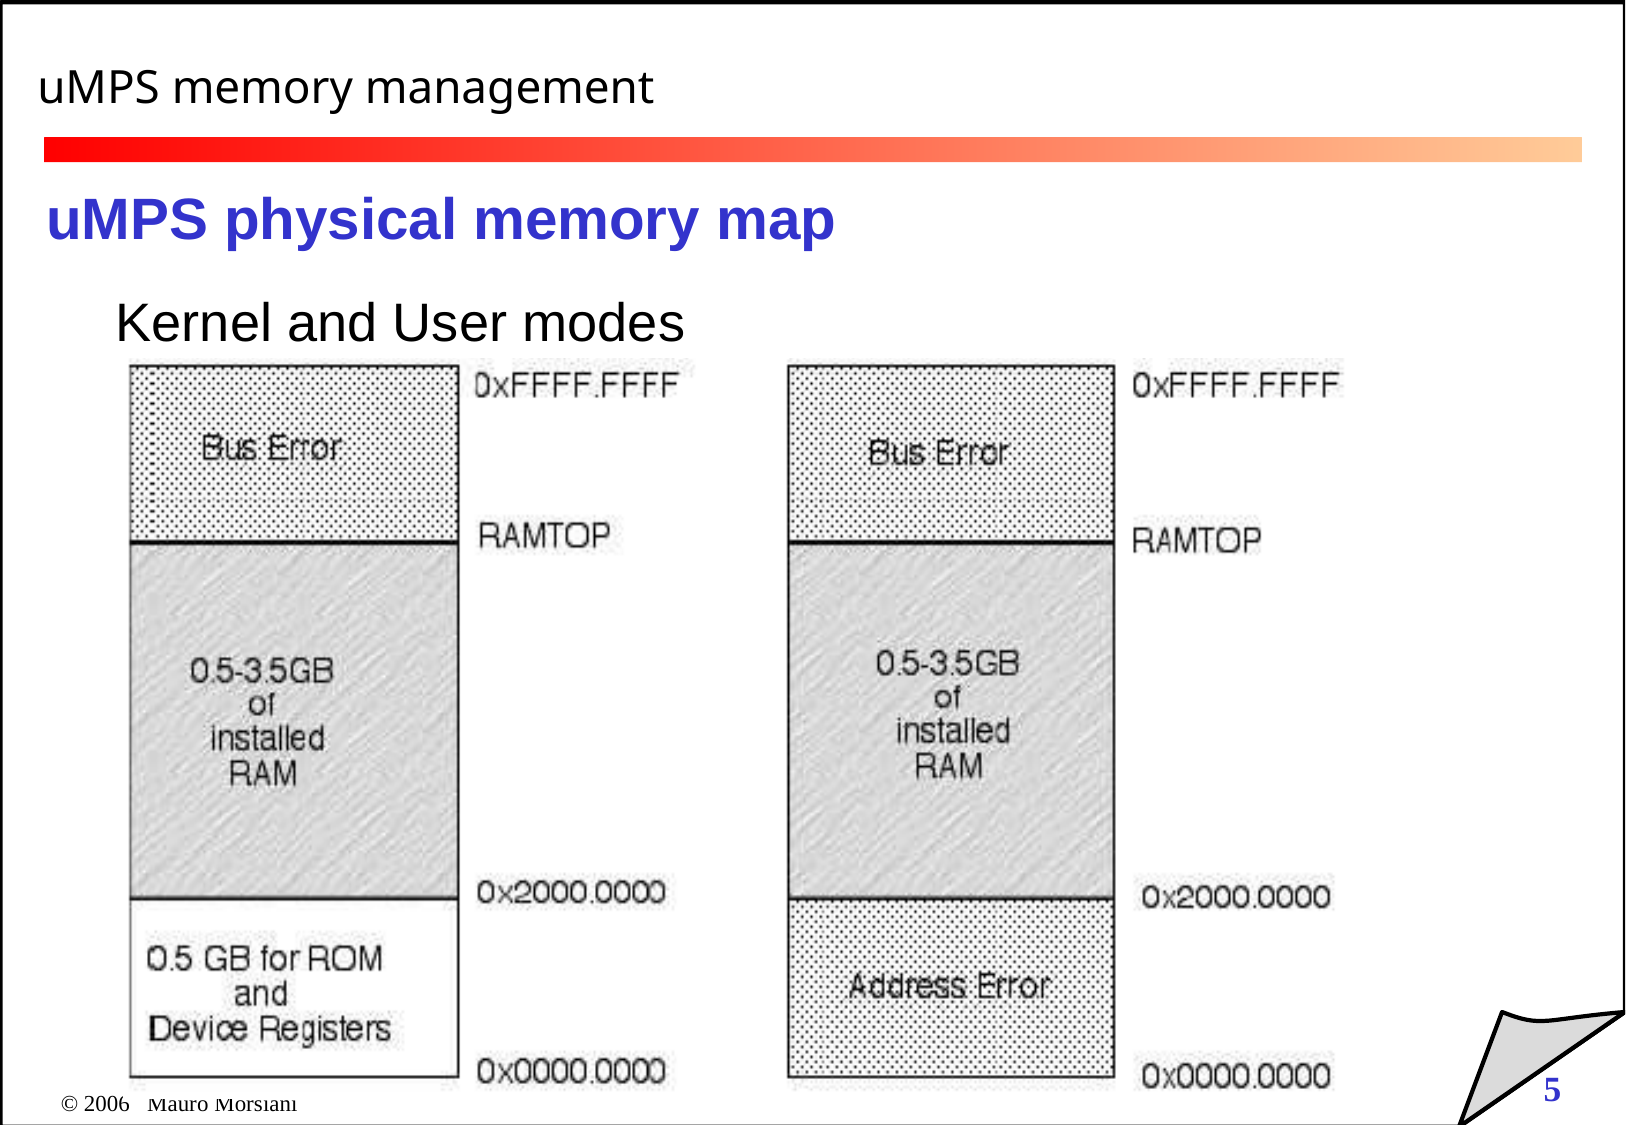

# uMPS memory management
uMPS physical memory map
Kernel and User modes